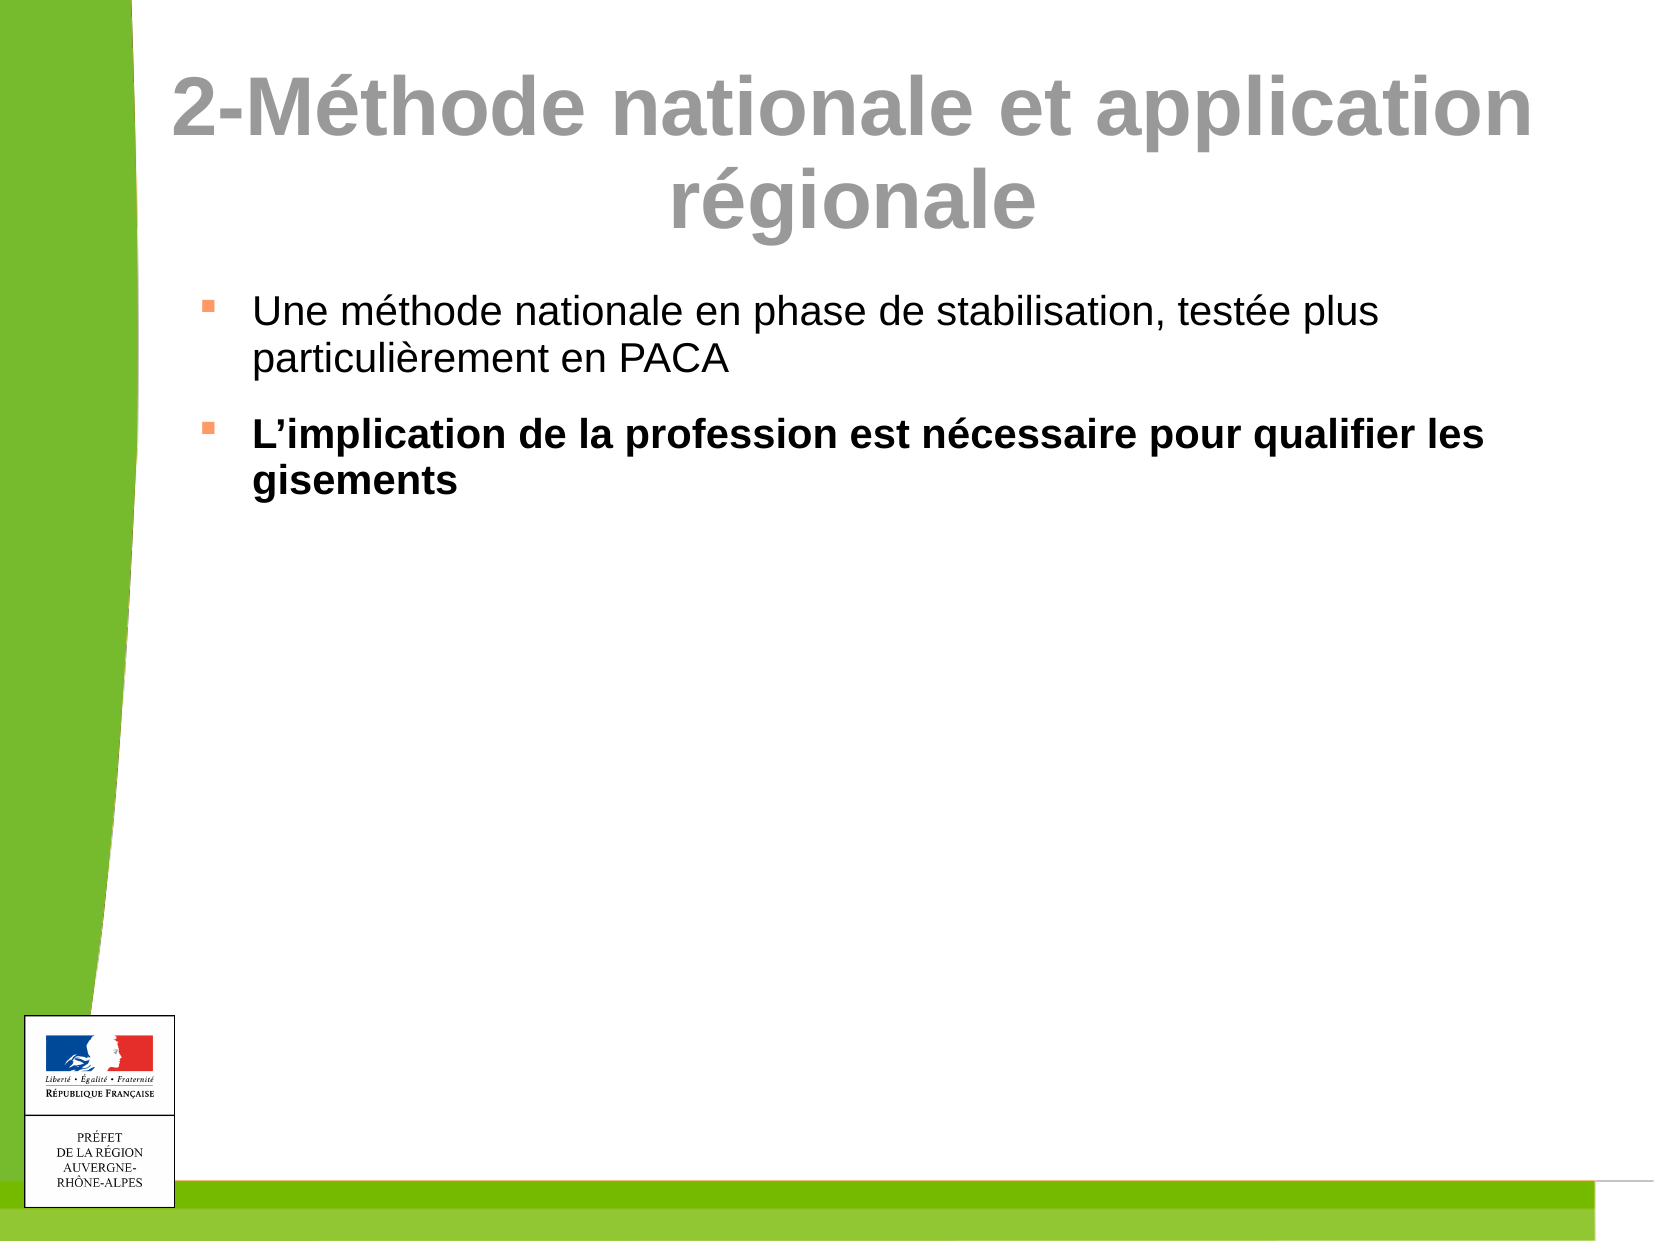

# 2-Méthode nationale et application régionale
Une méthode nationale en phase de stabilisation, testée plus particulièrement en PACA
L’implication de la profession est nécessaire pour qualifier les gisements
8